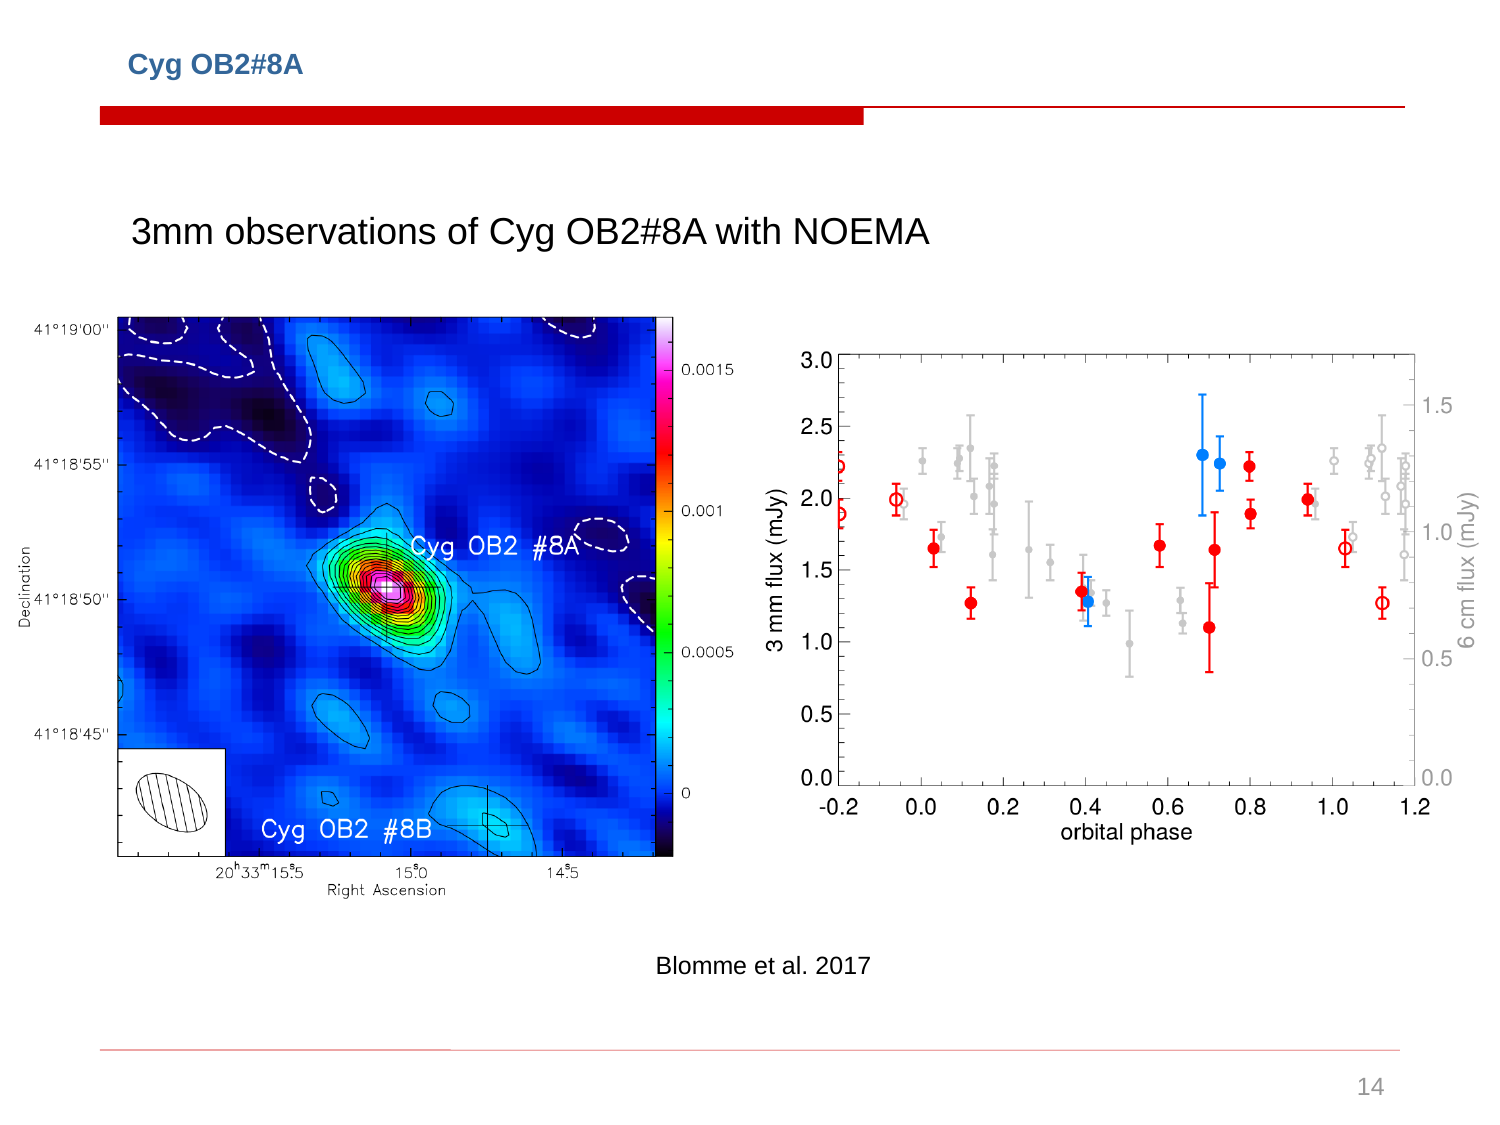

# Cyg OB2#8A
3mm observations of Cyg OB2#8A with NOEMA
Blomme et al. 2017